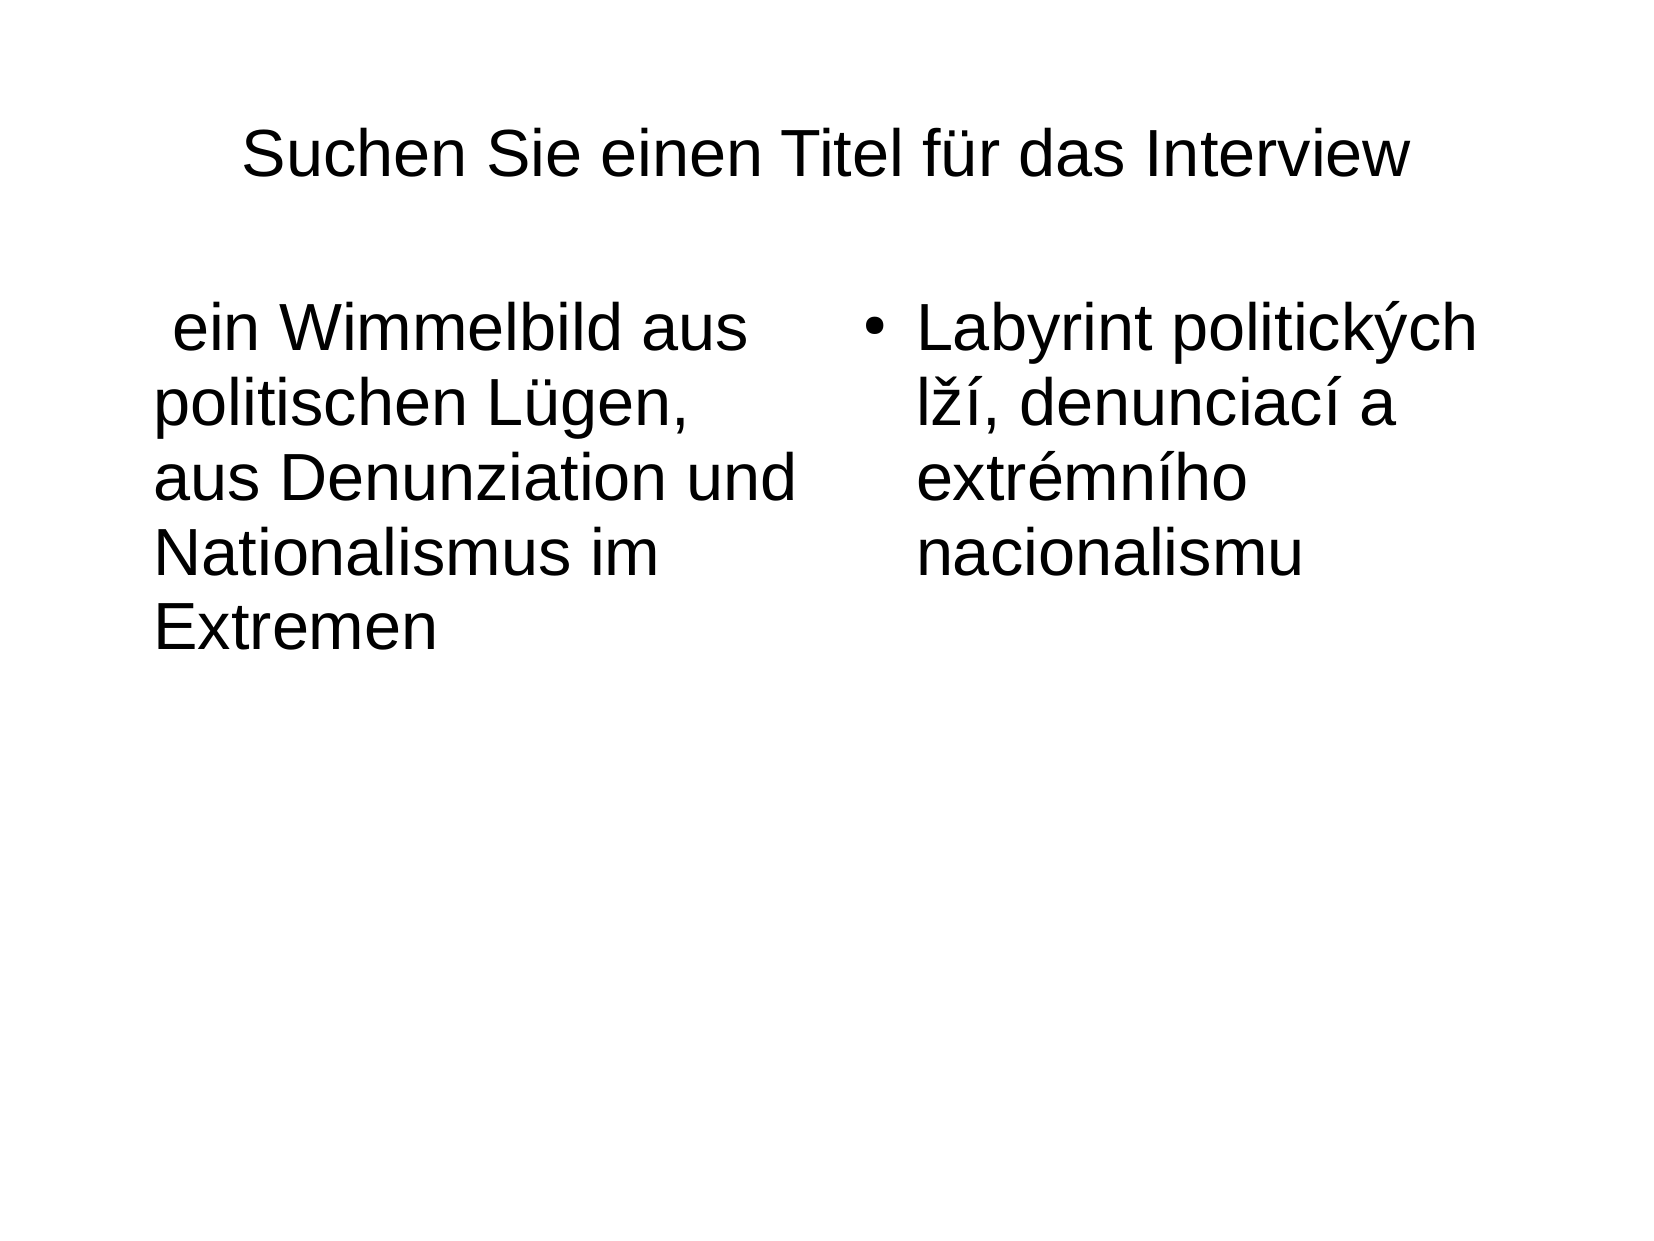

# Suchen Sie einen Titel für das Interview
 ein Wimmelbild aus politischen Lügen, aus Denunziation und Nationalismus im Extremen
Labyrint politických lží, denunciací a extrémního nacionalismu